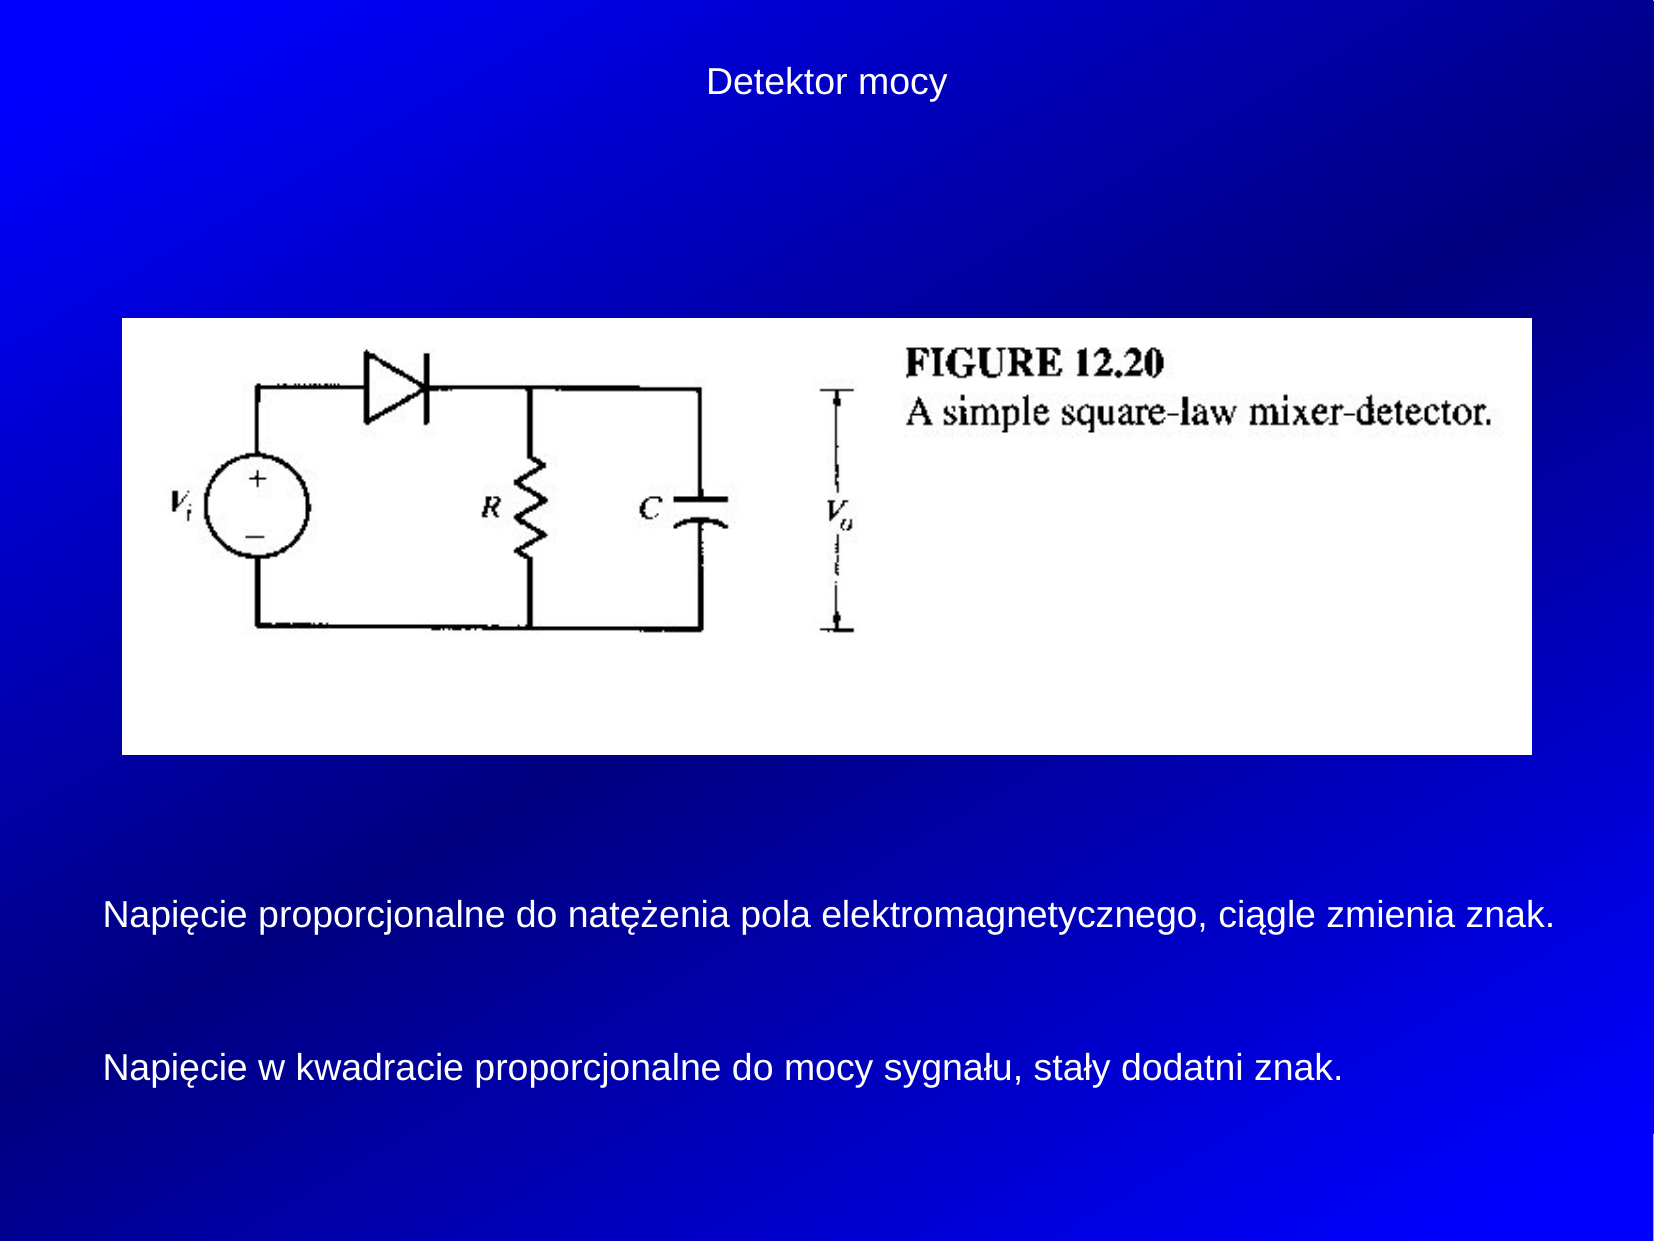

Detektor mocy
Napięcie proporcjonalne do natężenia pola elektromagnetycznego, ciągle zmienia znak.
Napięcie w kwadracie proporcjonalne do mocy sygnału, stały dodatni znak.